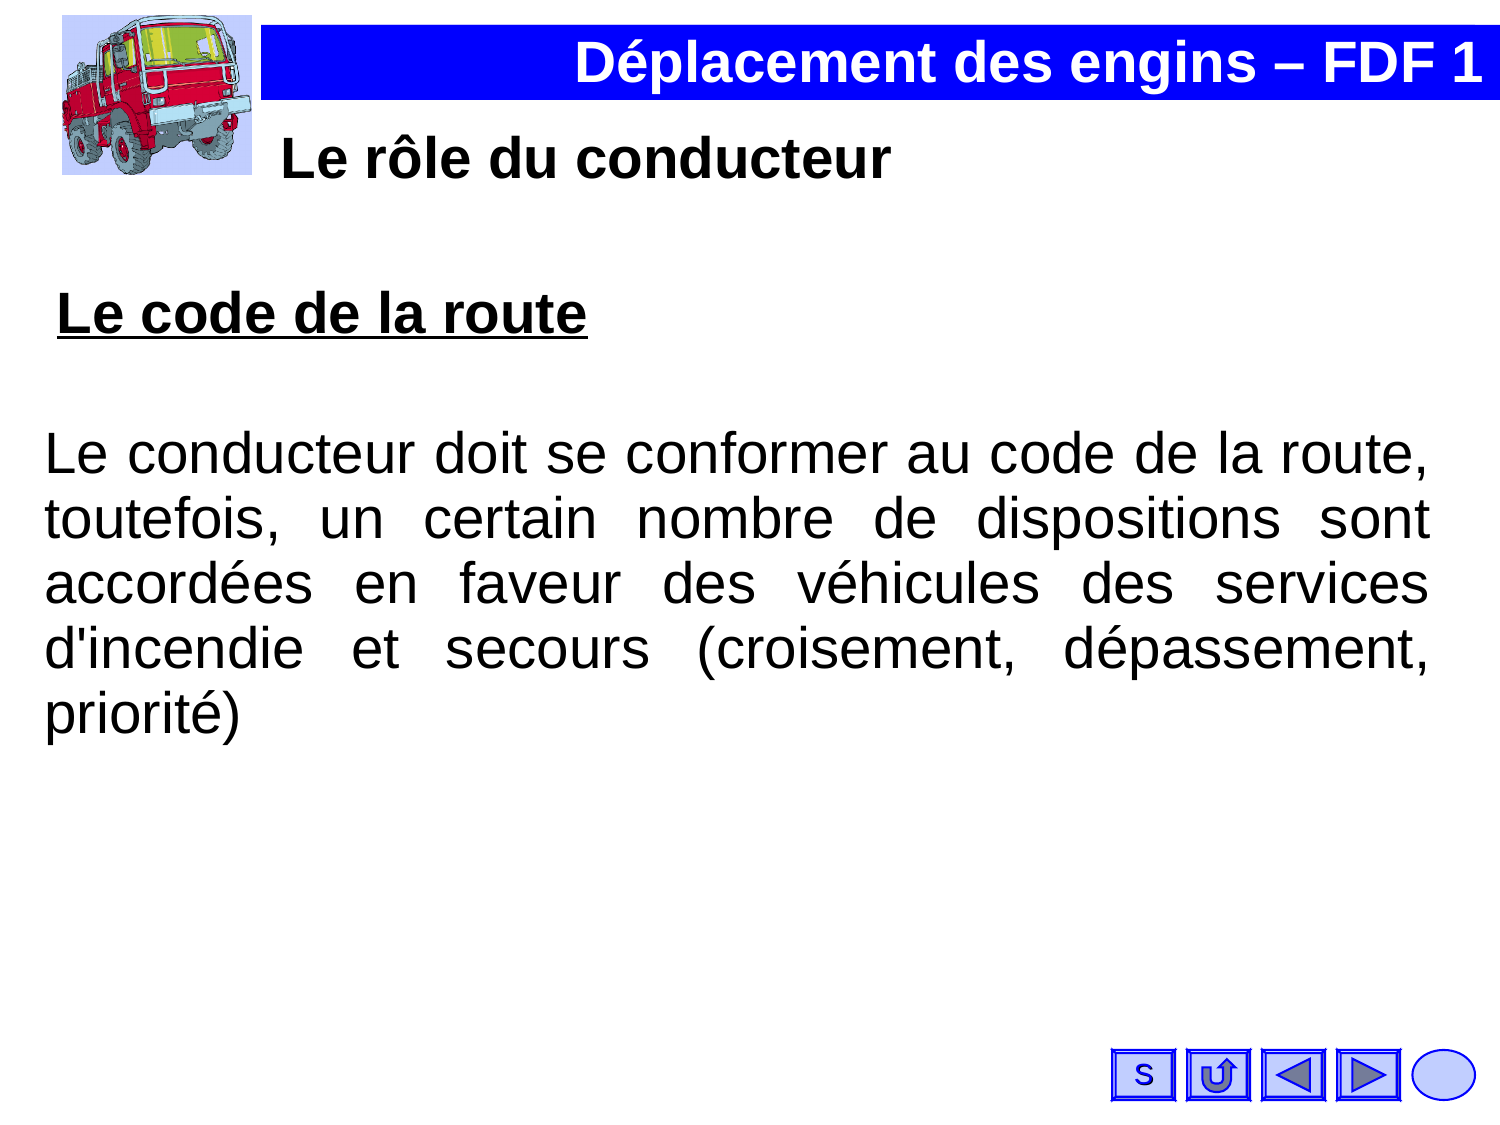

Déplacement des engins – FDF 1
Le rôle du conducteur
 Le code de la route
Le conducteur doit se conformer au code de la route, toutefois, un certain nombre de dispositions sont accordées en faveur des véhicules des services d'incendie et secours (croisement, dépassement, priorité)